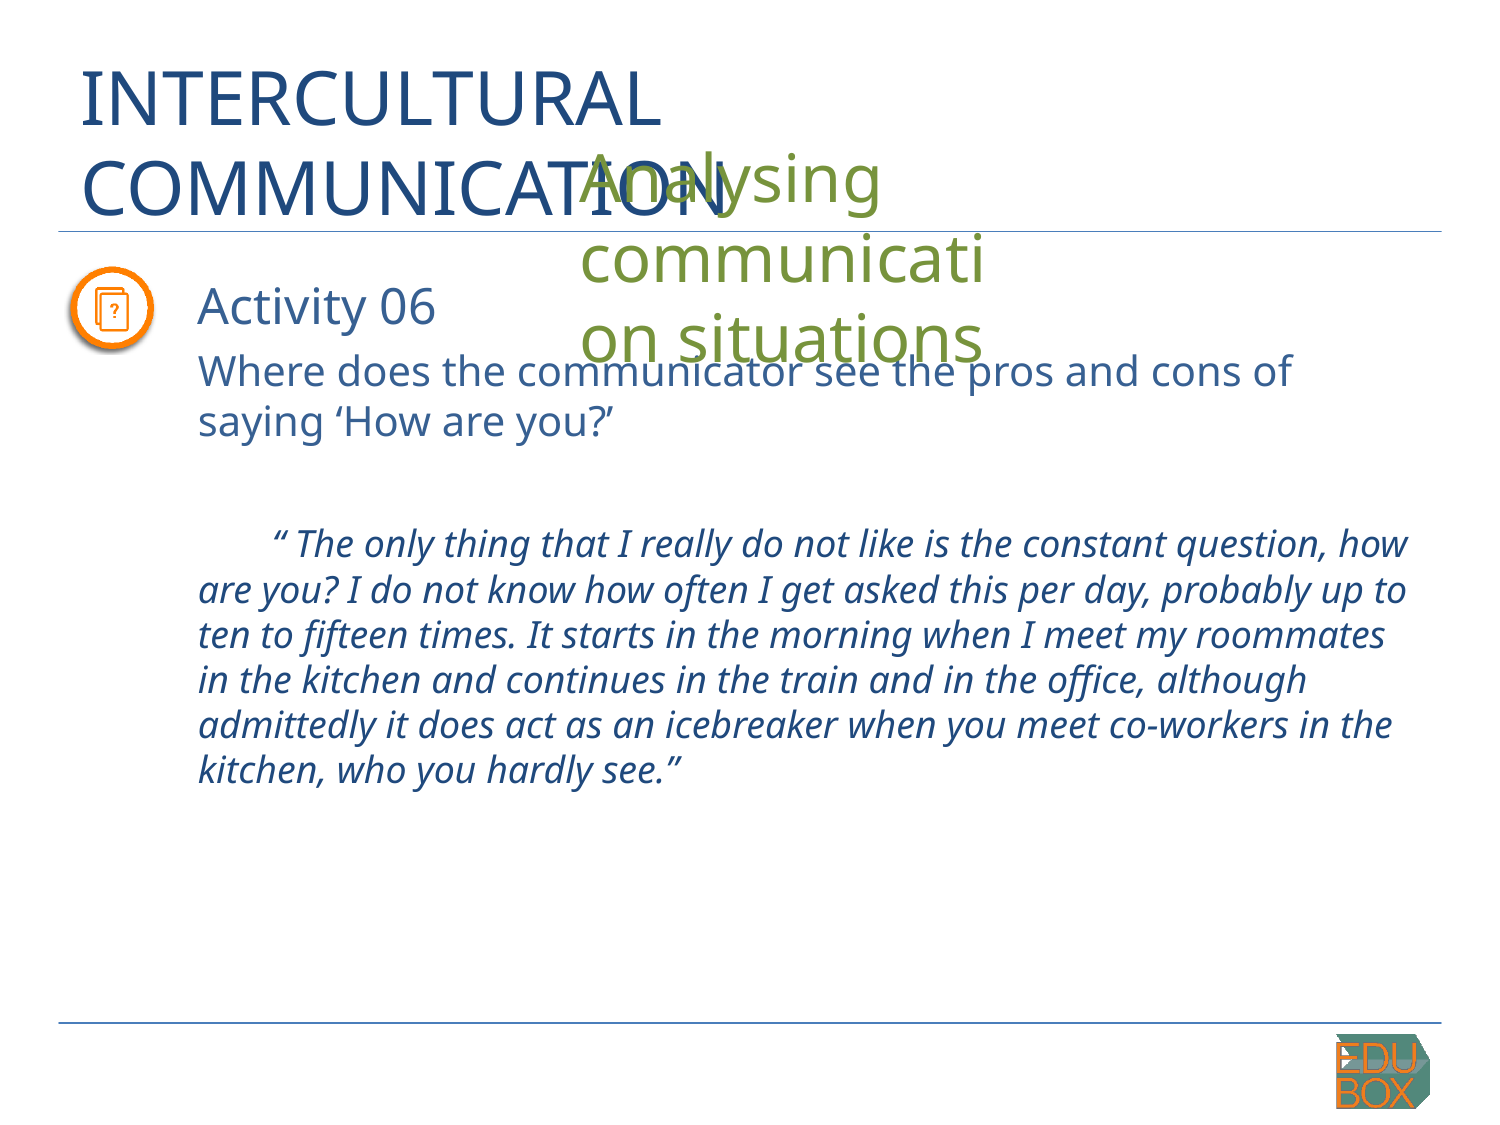

# INTERCULTURAL COMMUNICATION
Analysing communication situations
Activity 06
Where does the communicator see the pros and cons of saying ‘How are you?’
	“ The only thing that I really do not like is the constant question, how are you? I do not know how often I get asked this per day, probably up to ten to fifteen times. It starts in the morning when I meet my roommates in the kitchen and continues in the train and in the office, although admittedly it does act as an icebreaker when you meet co-workers in the kitchen, who you hardly see.”